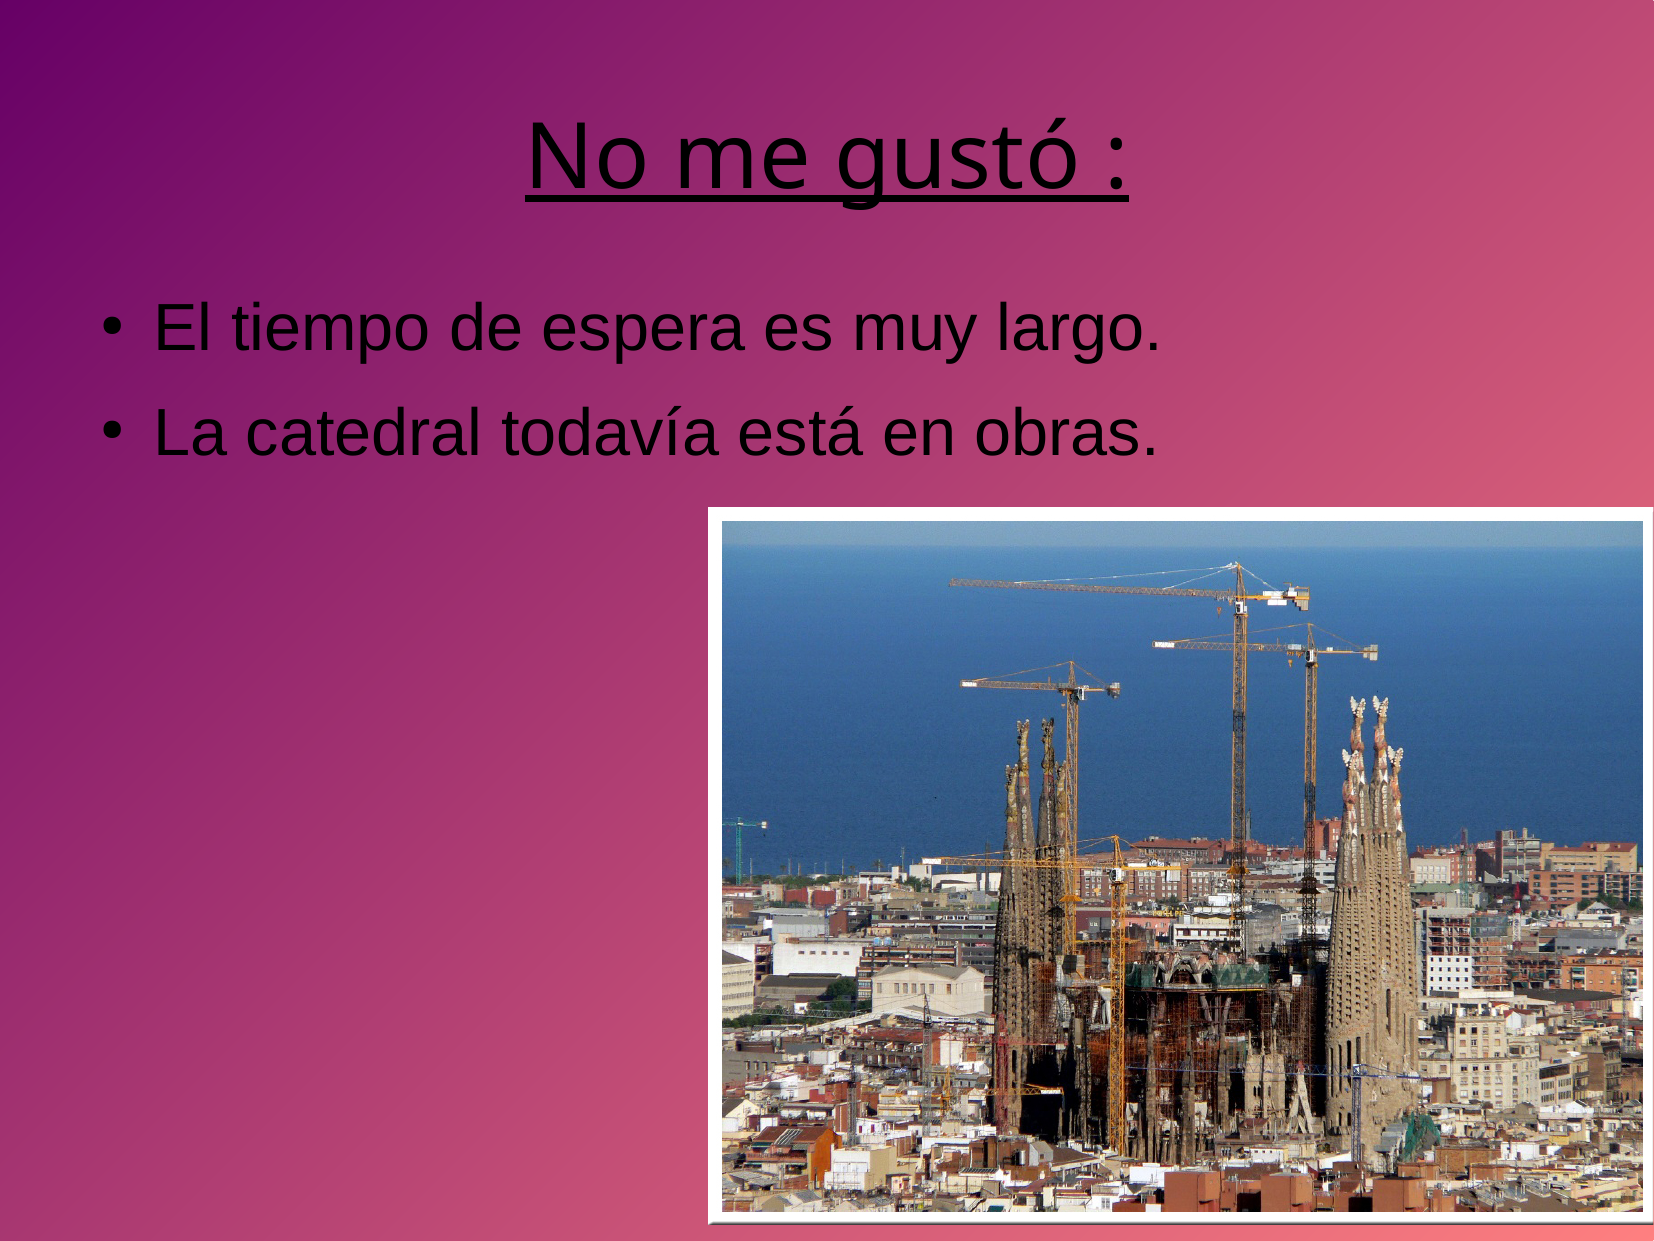

# No me gustó :
El tiempo de espera es muy largo.
La catedral todavía está en obras.